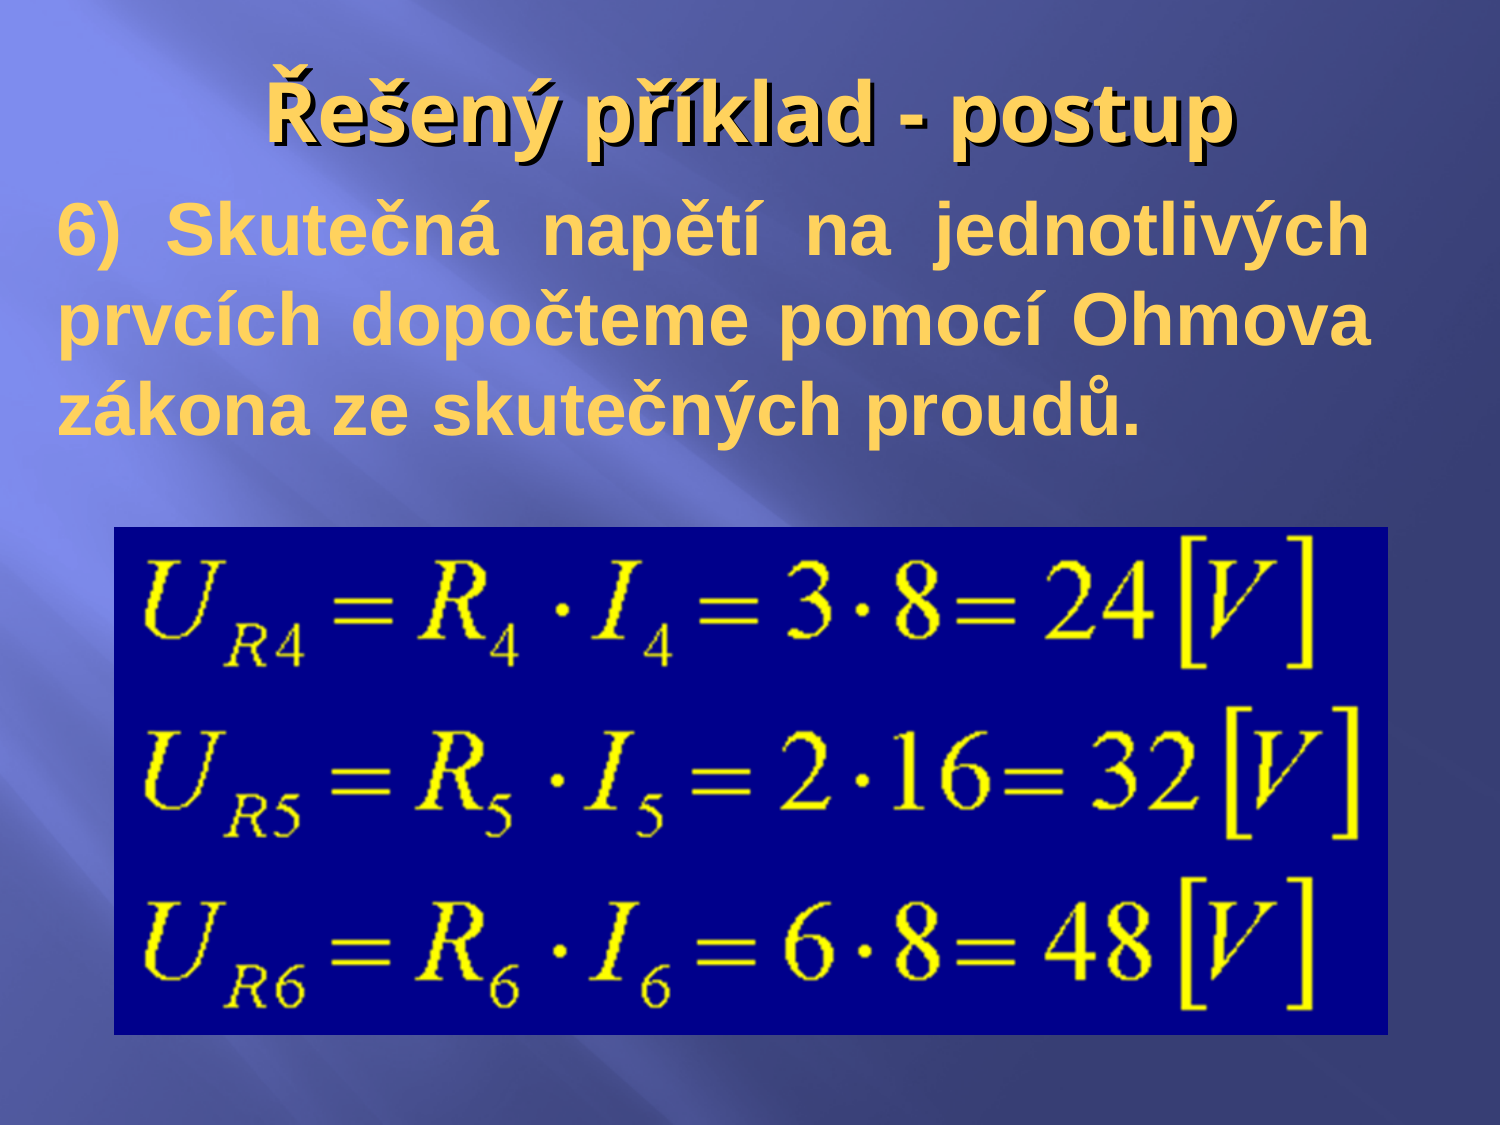

# Řešený příklad - postup
6) Skutečná napětí na jednotlivých prvcích dopočteme pomocí Ohmova zákona ze skutečných proudů.